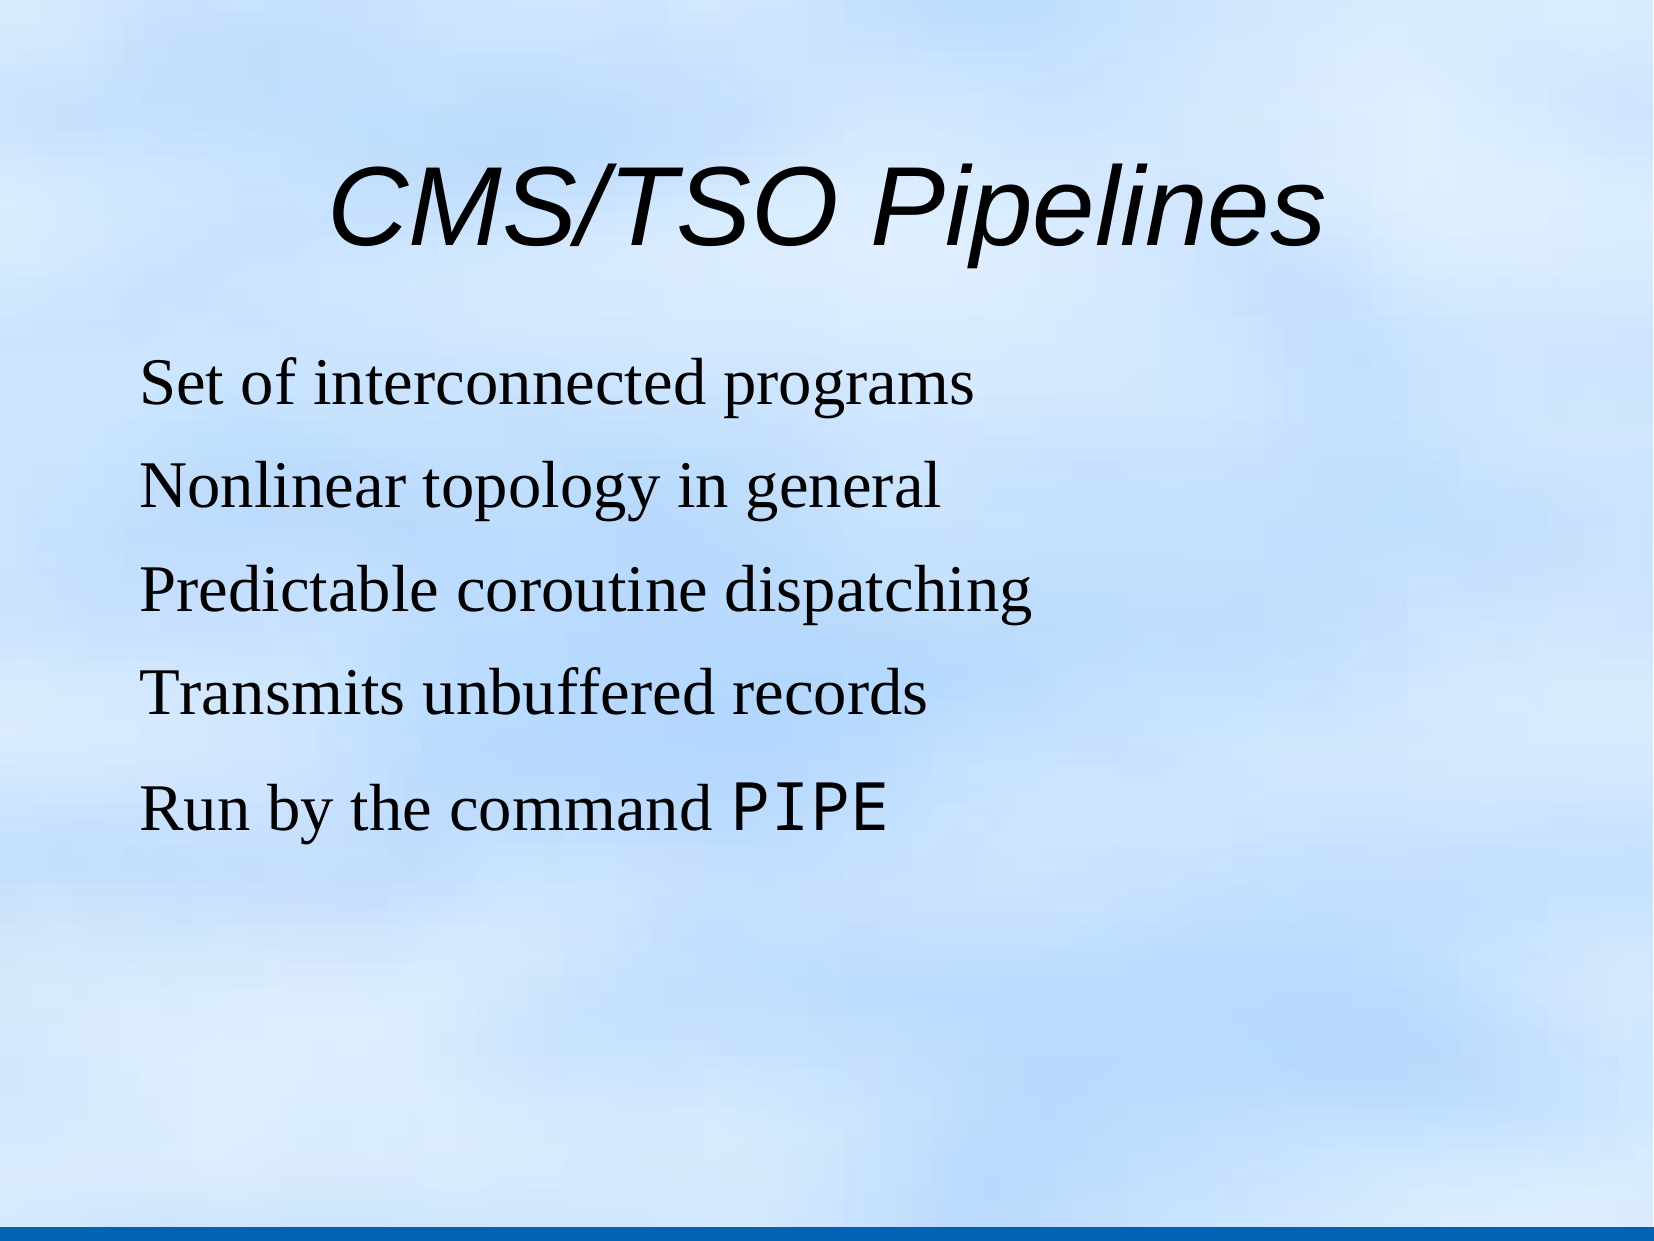

# CMS/TSO Pipelines
Set of interconnected programs
Nonlinear topology in general
Predictable coroutine dispatching
Transmits unbuffered records
Run by the command PIPE